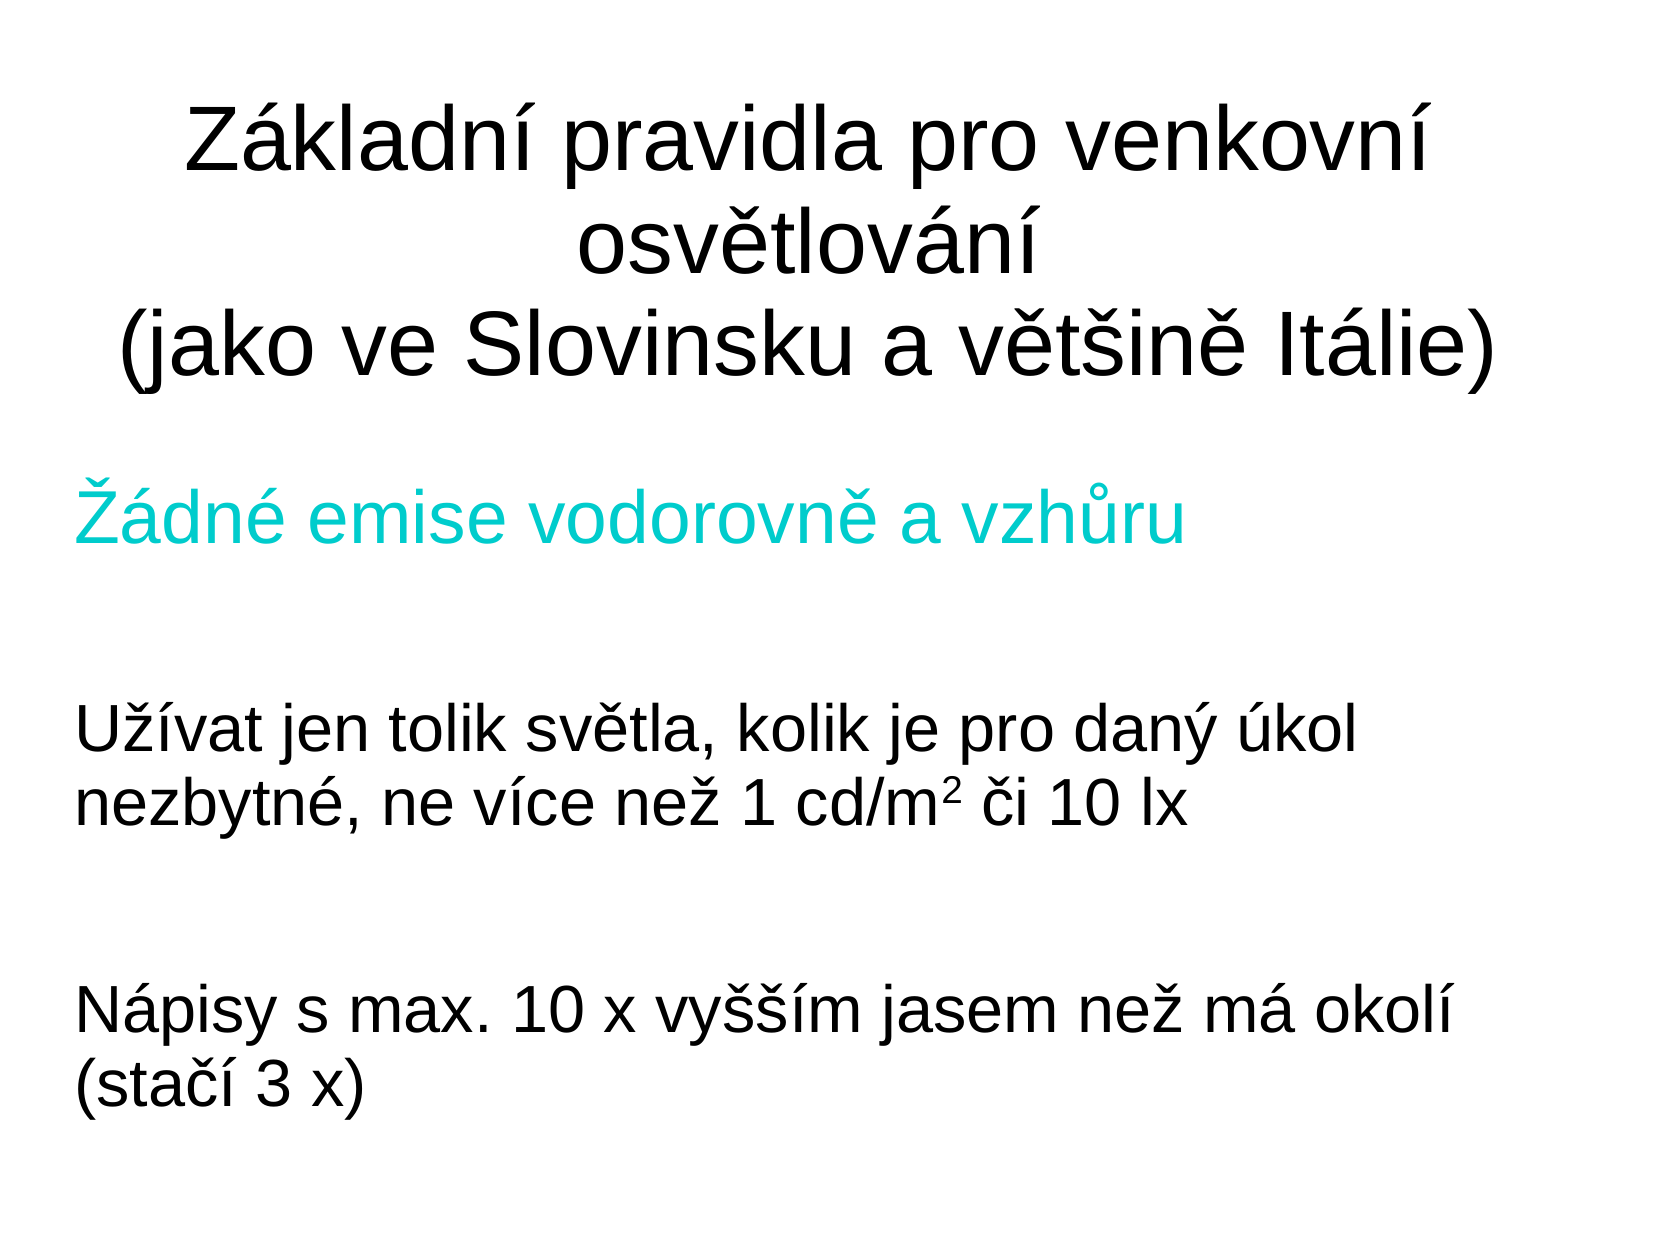

# Základní pravidla pro venkovní osvětlování (jako ve Slovinsku a většině Itálie)
Žádné emise vodorovně a vzhůru
Užívat jen tolik světla, kolik je pro daný úkol nezbytné, ne více než 1 cd/m2 či 10 lx
Nápisy s max. 10 x vyšším jasem než má okolí (stačí 3 x)